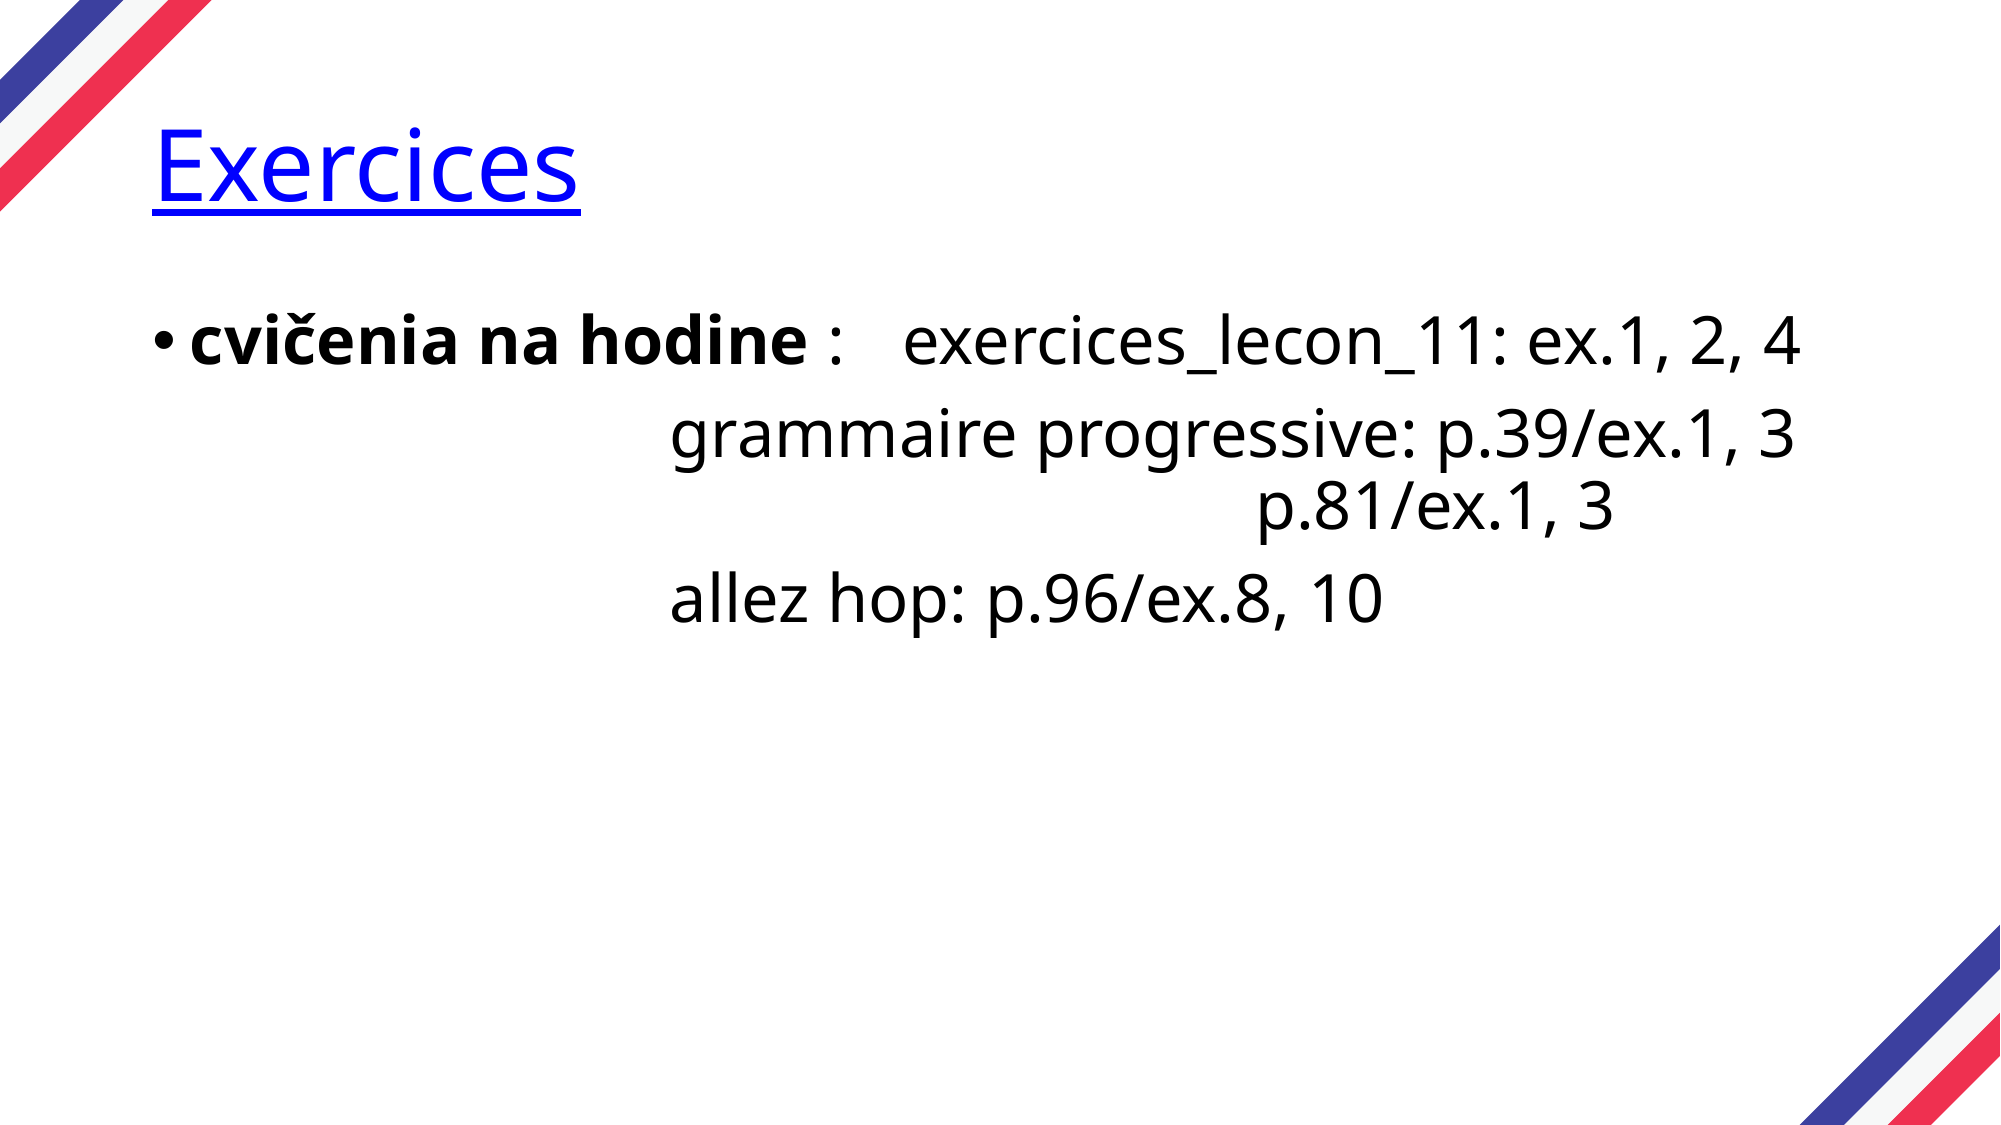

# Exercices
cvičenia na hodine :	exercices_lecon_11: ex.1, 2, 4
 grammaire progressive: p.39/ex.1, 3
 p.81/ex.1, 3
 allez hop: p.96/ex.8, 10